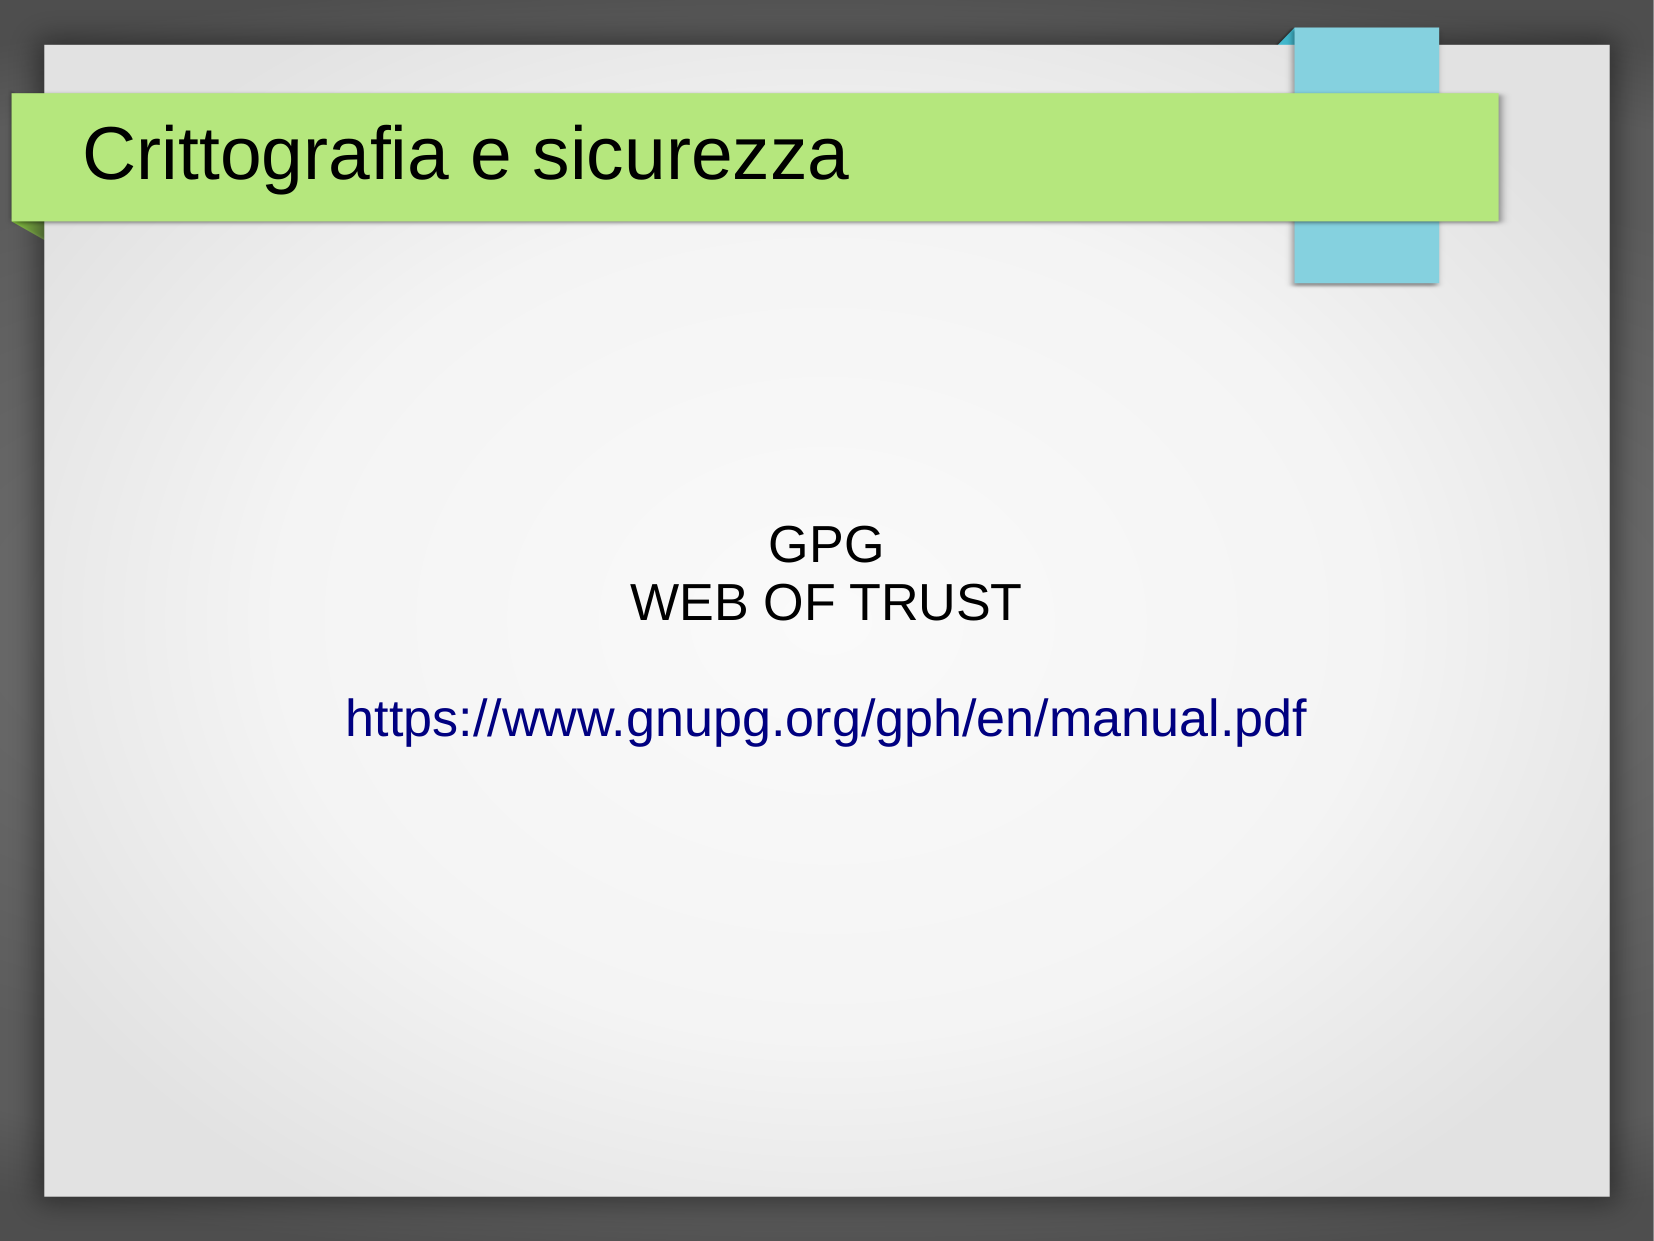

# Crittografia e sicurezza
GPG
WEB OF TRUST
https://www.gnupg.org/gph/en/manual.pdf